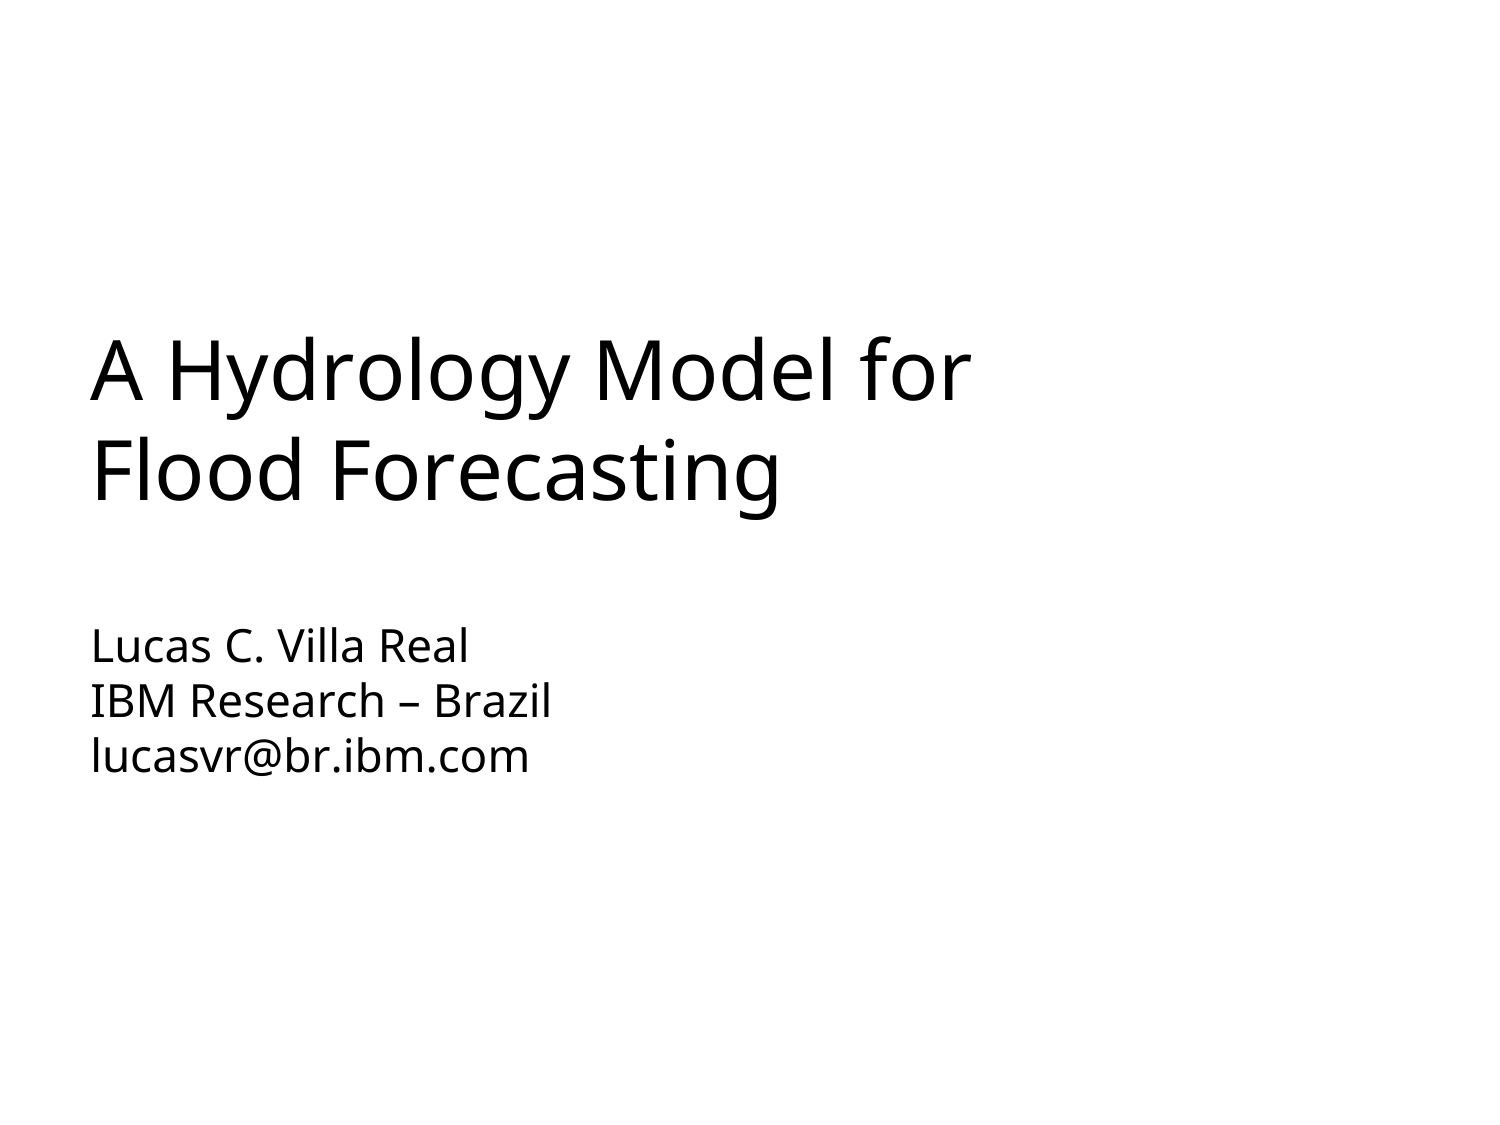

A Hydrology Model for
Flood Forecasting
Lucas C. Villa Real
IBM Research – Brazil
lucasvr@br.ibm.com